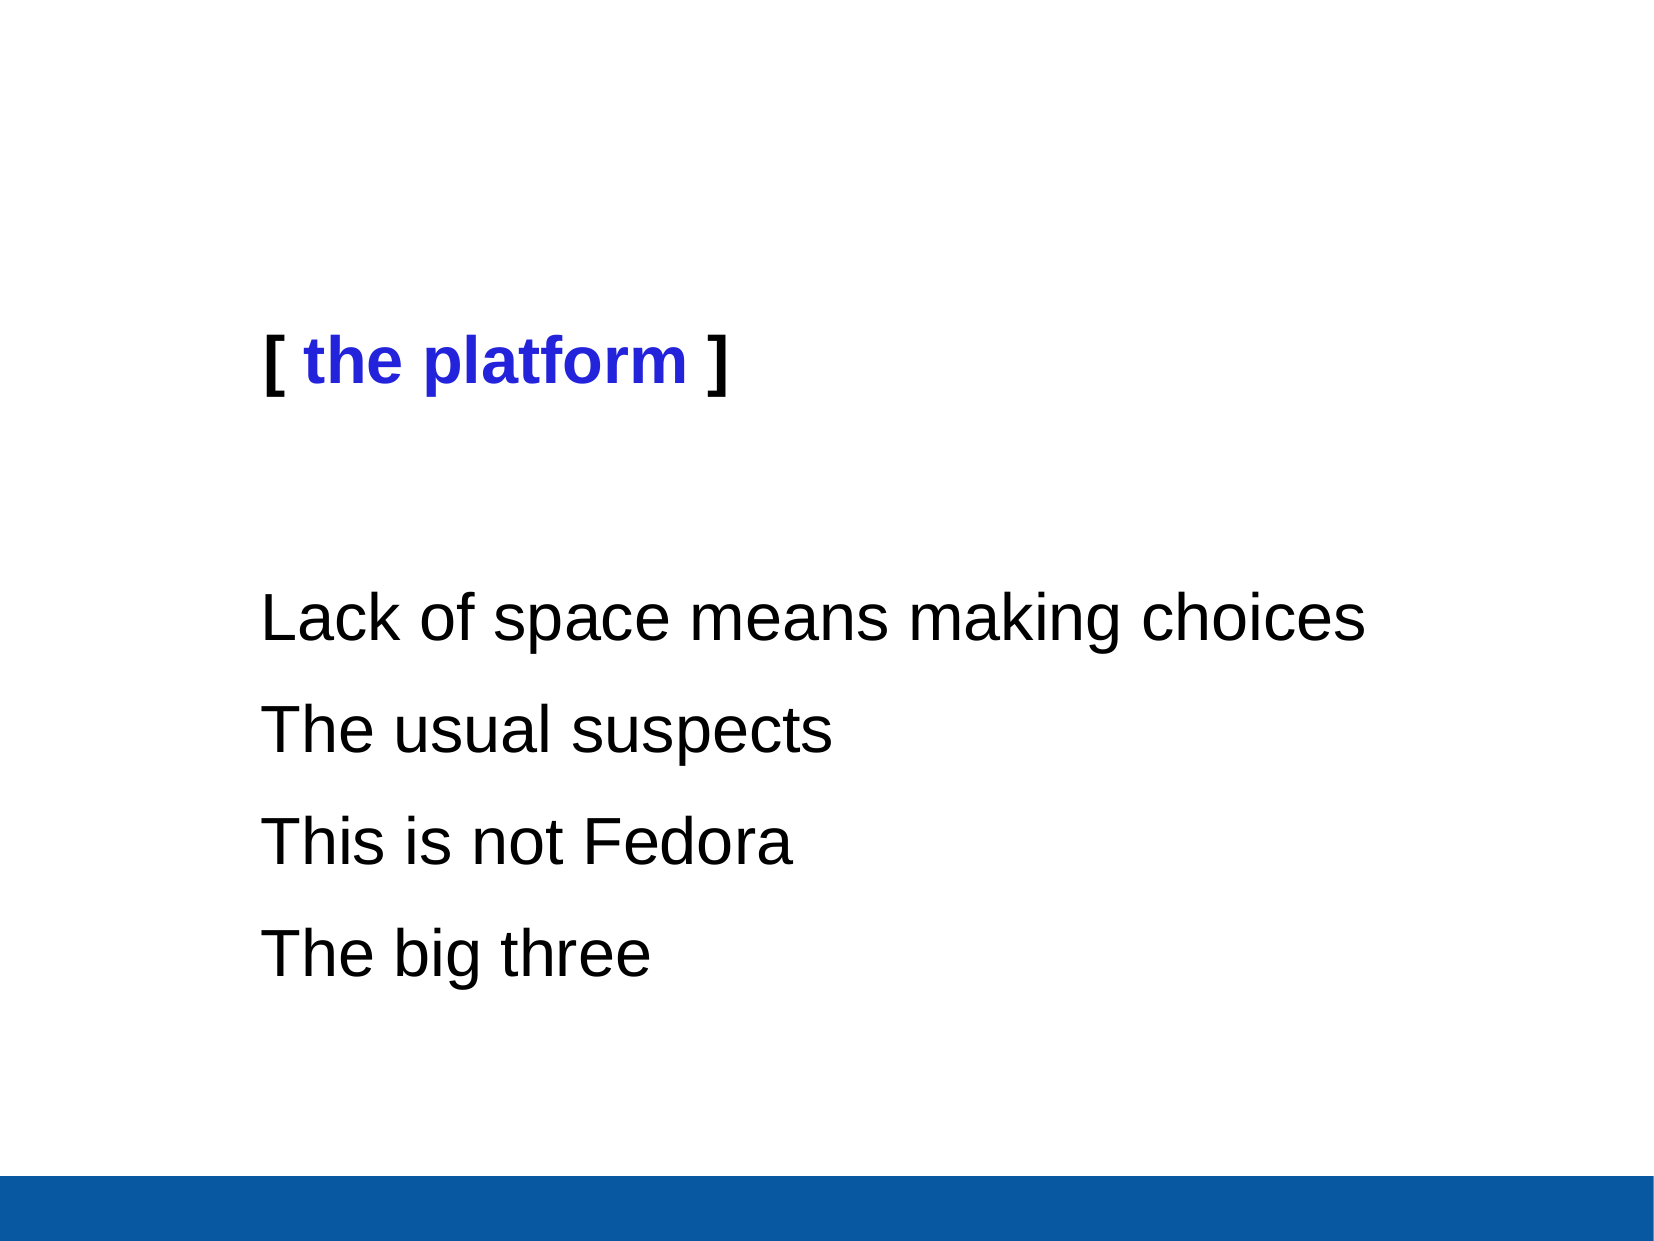

[ the platform ]
Lack of space means making choices
The usual suspects
This is not Fedora
The big three